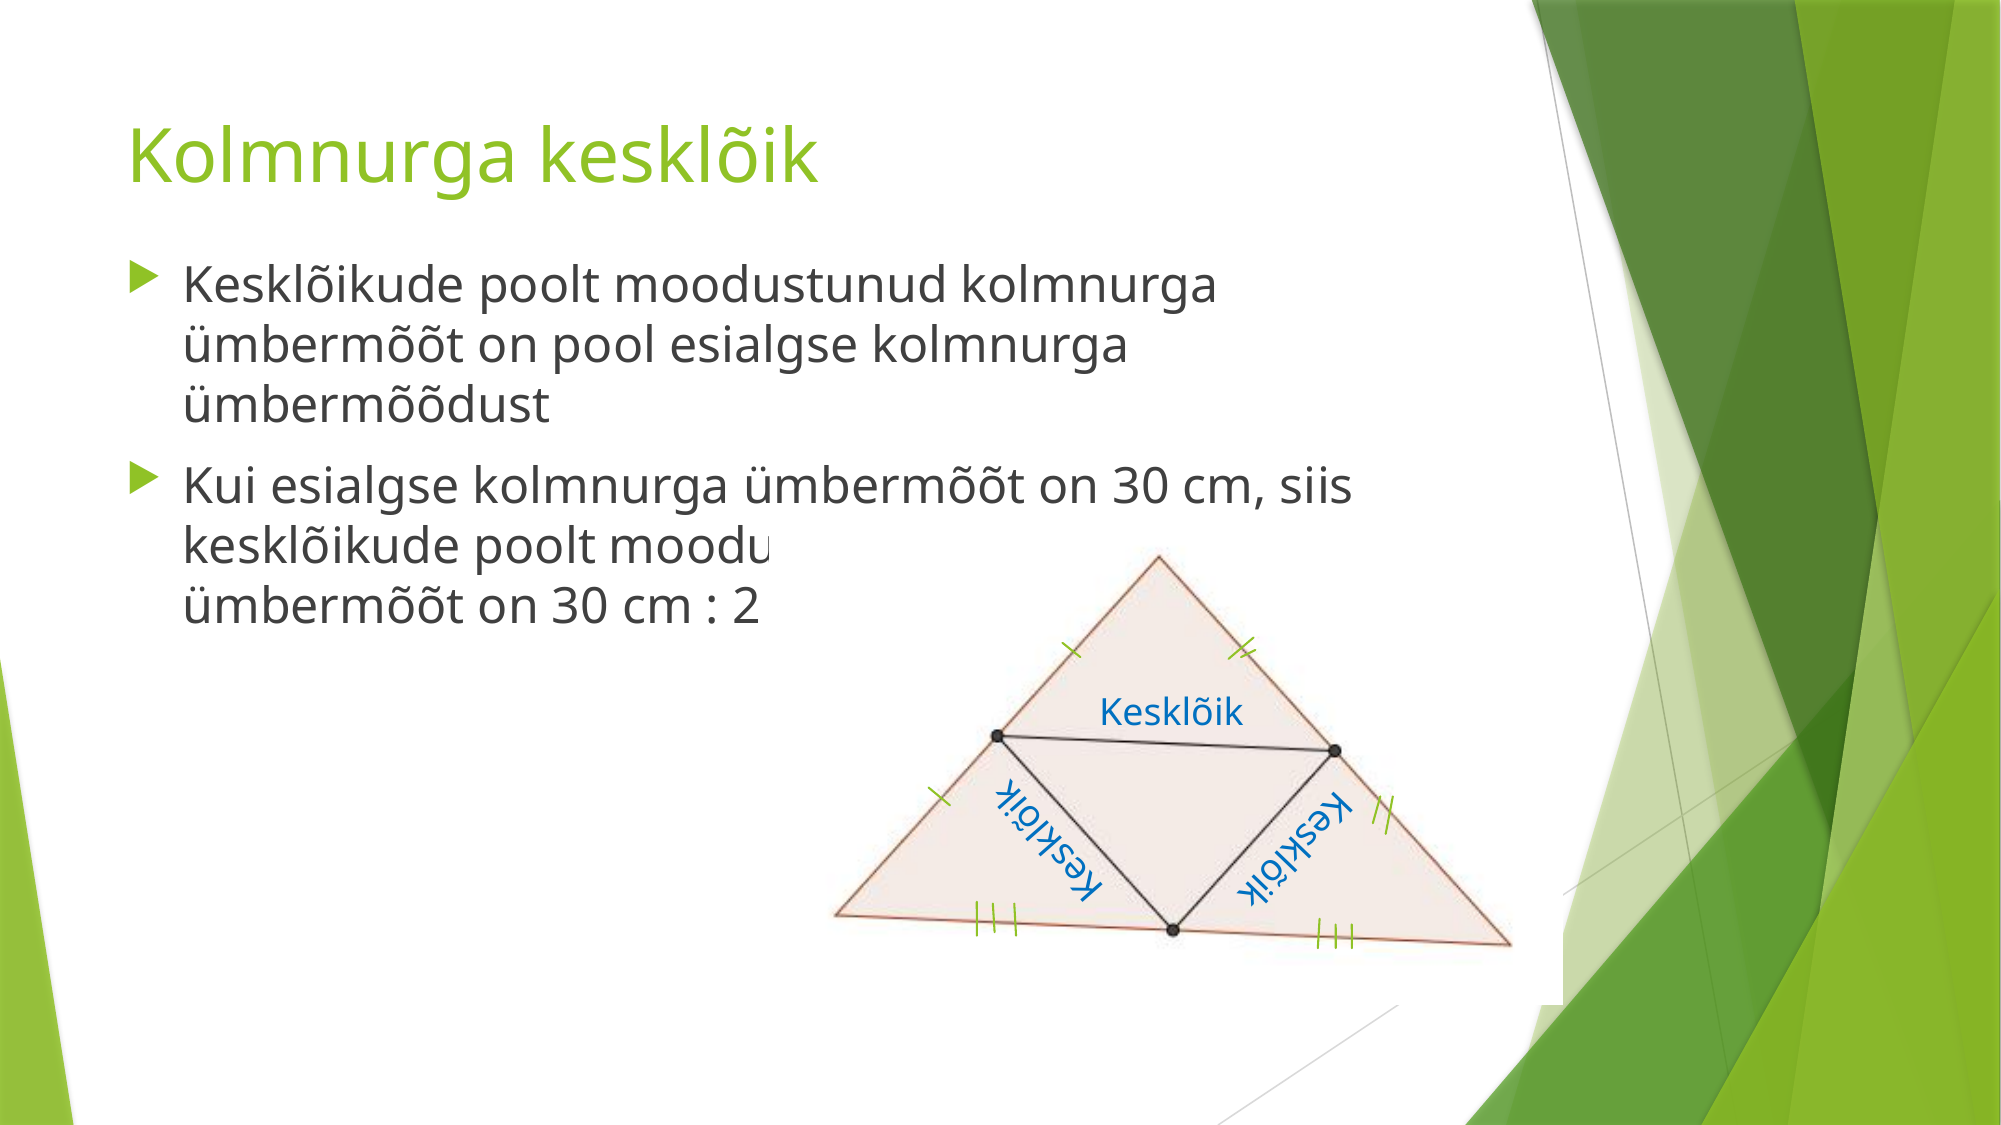

# Kolmnurga kesklõik
Kesklõikude poolt moodustunud kolmnurga ümbermõõt on pool esialgse kolmnurga ümbermõõdust
Kui esialgse kolmnurga ümbermõõt on 30 cm, siis kesklõikude poolt moodustunud kolmnurga ümbermõõt on 30 cm : 2 = 15 cm
Kesklõik
Kesklõik
Kesklõik